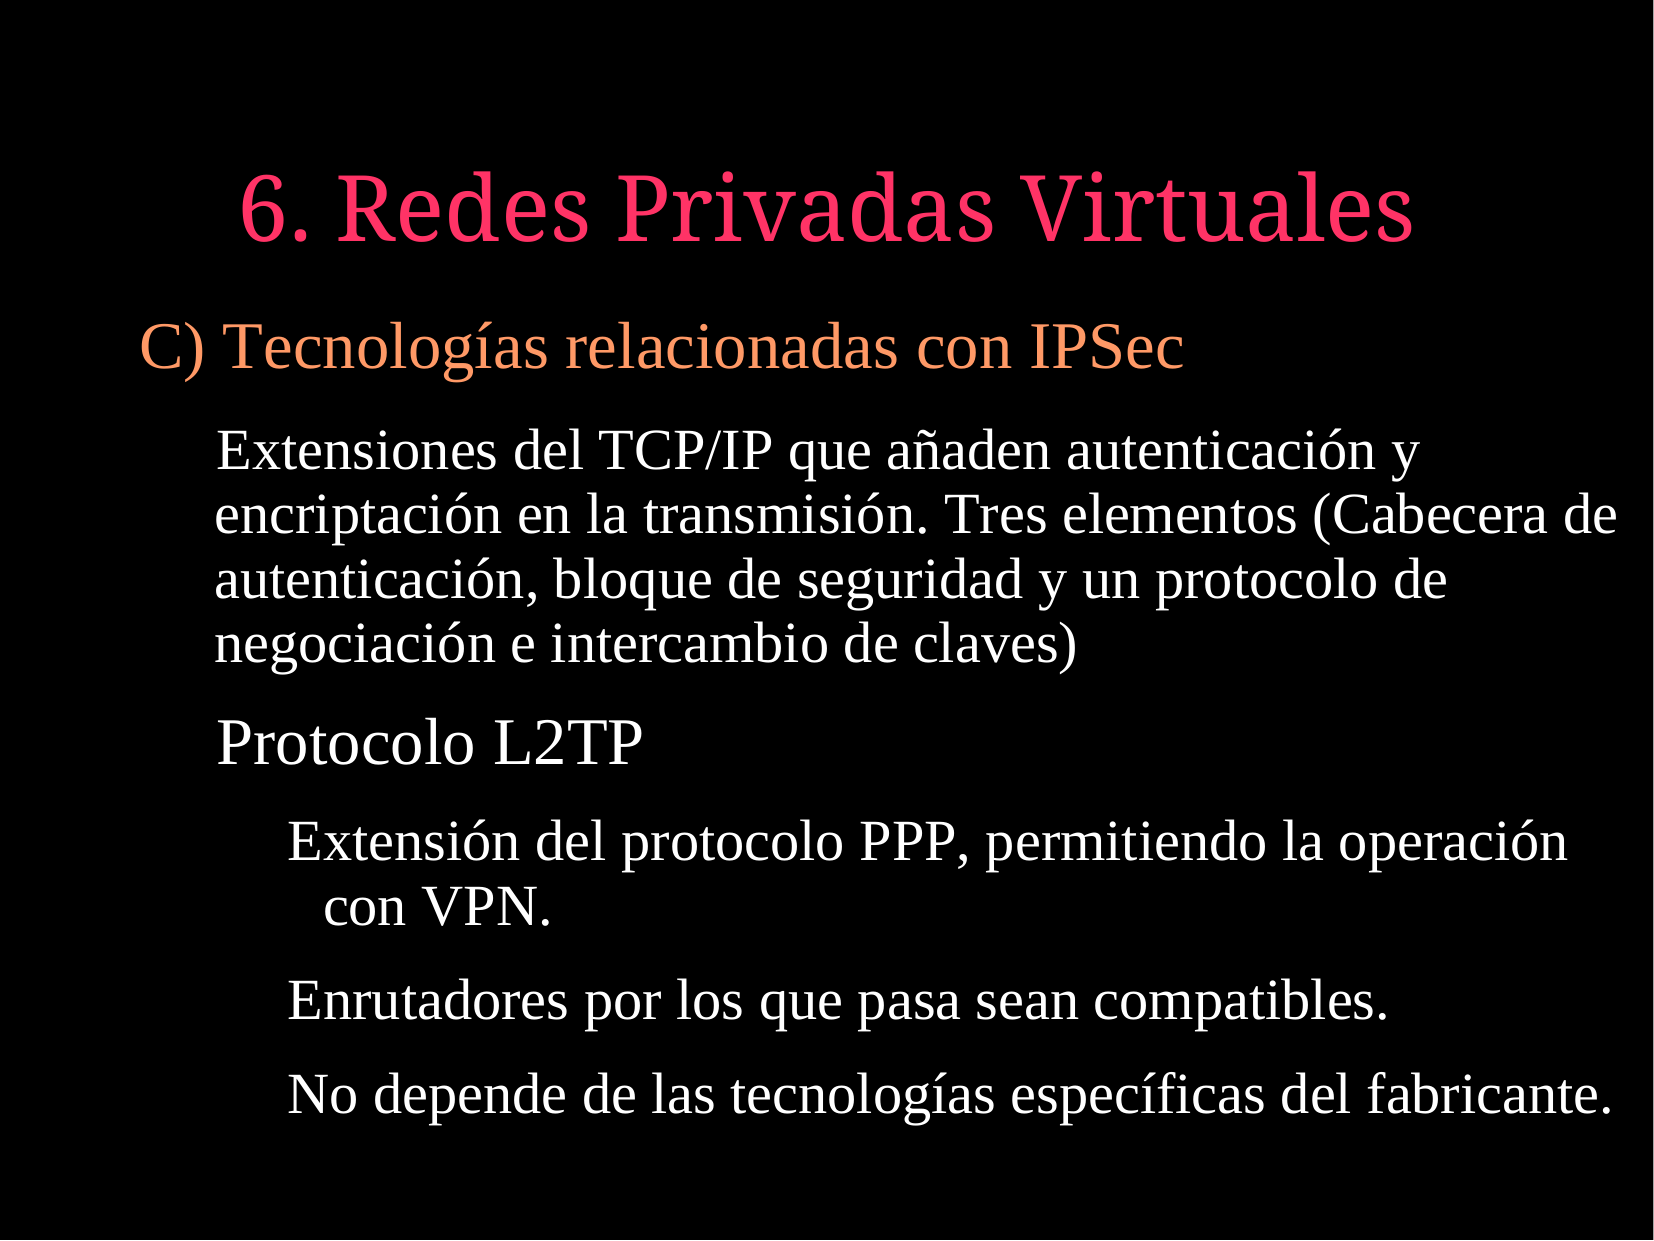

# 6. Redes Privadas Virtuales
C) Tecnologías relacionadas con IPSec
Extensiones del TCP/IP que añaden autenticación y encriptación en la transmisión. Tres elementos (Cabecera de autenticación, bloque de seguridad y un protocolo de negociación e intercambio de claves)
Protocolo L2TP
Extensión del protocolo PPP, permitiendo la operación con VPN.
Enrutadores por los que pasa sean compatibles.
No depende de las tecnologías específicas del fabricante.